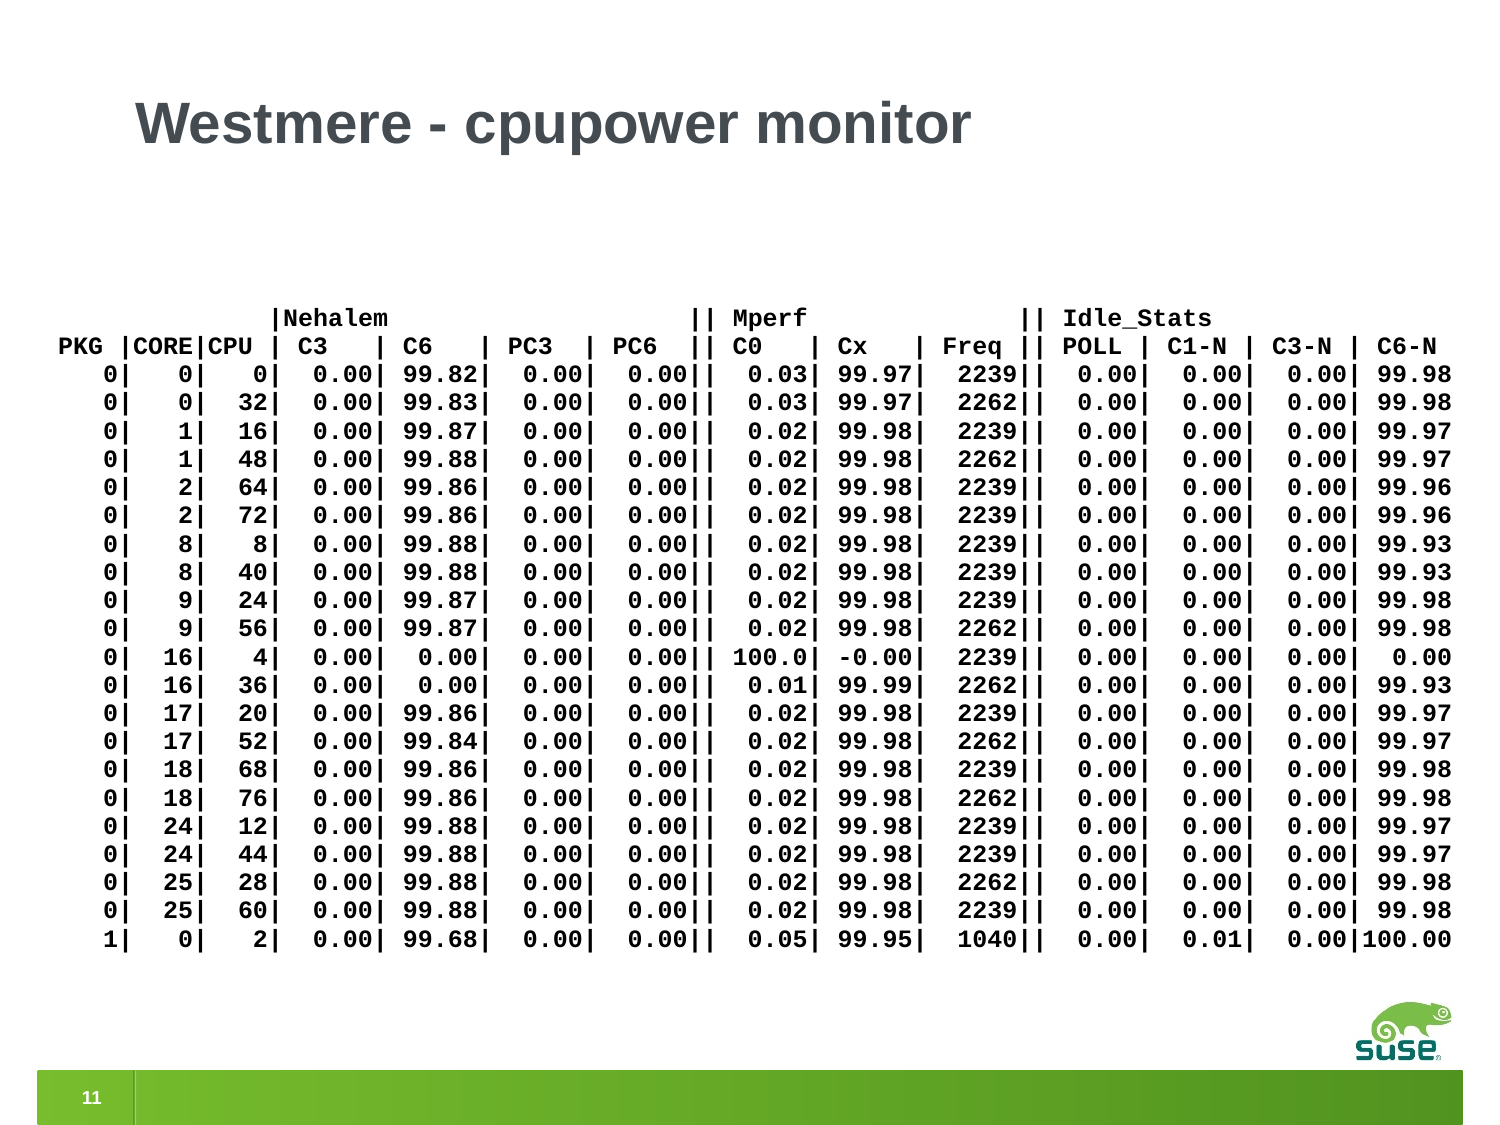

# Westmere - cpupower monitor
 |Nehalem || Mperf || Idle_Stats
PKG |CORE|CPU | C3 | C6 | PC3 | PC6 || C0 | Cx | Freq || POLL | C1-N | C3-N | C6-N
 0| 0| 0| 0.00| 99.82| 0.00| 0.00|| 0.03| 99.97| 2239|| 0.00| 0.00| 0.00| 99.98
 0| 0| 32| 0.00| 99.83| 0.00| 0.00|| 0.03| 99.97| 2262|| 0.00| 0.00| 0.00| 99.98
 0| 1| 16| 0.00| 99.87| 0.00| 0.00|| 0.02| 99.98| 2239|| 0.00| 0.00| 0.00| 99.97
 0| 1| 48| 0.00| 99.88| 0.00| 0.00|| 0.02| 99.98| 2262|| 0.00| 0.00| 0.00| 99.97
 0| 2| 64| 0.00| 99.86| 0.00| 0.00|| 0.02| 99.98| 2239|| 0.00| 0.00| 0.00| 99.96
 0| 2| 72| 0.00| 99.86| 0.00| 0.00|| 0.02| 99.98| 2239|| 0.00| 0.00| 0.00| 99.96
 0| 8| 8| 0.00| 99.88| 0.00| 0.00|| 0.02| 99.98| 2239|| 0.00| 0.00| 0.00| 99.93
 0| 8| 40| 0.00| 99.88| 0.00| 0.00|| 0.02| 99.98| 2239|| 0.00| 0.00| 0.00| 99.93
 0| 9| 24| 0.00| 99.87| 0.00| 0.00|| 0.02| 99.98| 2239|| 0.00| 0.00| 0.00| 99.98
 0| 9| 56| 0.00| 99.87| 0.00| 0.00|| 0.02| 99.98| 2262|| 0.00| 0.00| 0.00| 99.98
 0| 16| 4| 0.00| 0.00| 0.00| 0.00|| 100.0| -0.00| 2239|| 0.00| 0.00| 0.00| 0.00
 0| 16| 36| 0.00| 0.00| 0.00| 0.00|| 0.01| 99.99| 2262|| 0.00| 0.00| 0.00| 99.93
 0| 17| 20| 0.00| 99.86| 0.00| 0.00|| 0.02| 99.98| 2239|| 0.00| 0.00| 0.00| 99.97
 0| 17| 52| 0.00| 99.84| 0.00| 0.00|| 0.02| 99.98| 2262|| 0.00| 0.00| 0.00| 99.97
 0| 18| 68| 0.00| 99.86| 0.00| 0.00|| 0.02| 99.98| 2239|| 0.00| 0.00| 0.00| 99.98
 0| 18| 76| 0.00| 99.86| 0.00| 0.00|| 0.02| 99.98| 2262|| 0.00| 0.00| 0.00| 99.98
 0| 24| 12| 0.00| 99.88| 0.00| 0.00|| 0.02| 99.98| 2239|| 0.00| 0.00| 0.00| 99.97
 0| 24| 44| 0.00| 99.88| 0.00| 0.00|| 0.02| 99.98| 2239|| 0.00| 0.00| 0.00| 99.97
 0| 25| 28| 0.00| 99.88| 0.00| 0.00|| 0.02| 99.98| 2262|| 0.00| 0.00| 0.00| 99.98
 0| 25| 60| 0.00| 99.88| 0.00| 0.00|| 0.02| 99.98| 2239|| 0.00| 0.00| 0.00| 99.98
 1| 0| 2| 0.00| 99.68| 0.00| 0.00|| 0.05| 99.95| 1040|| 0.00| 0.01| 0.00|100.00